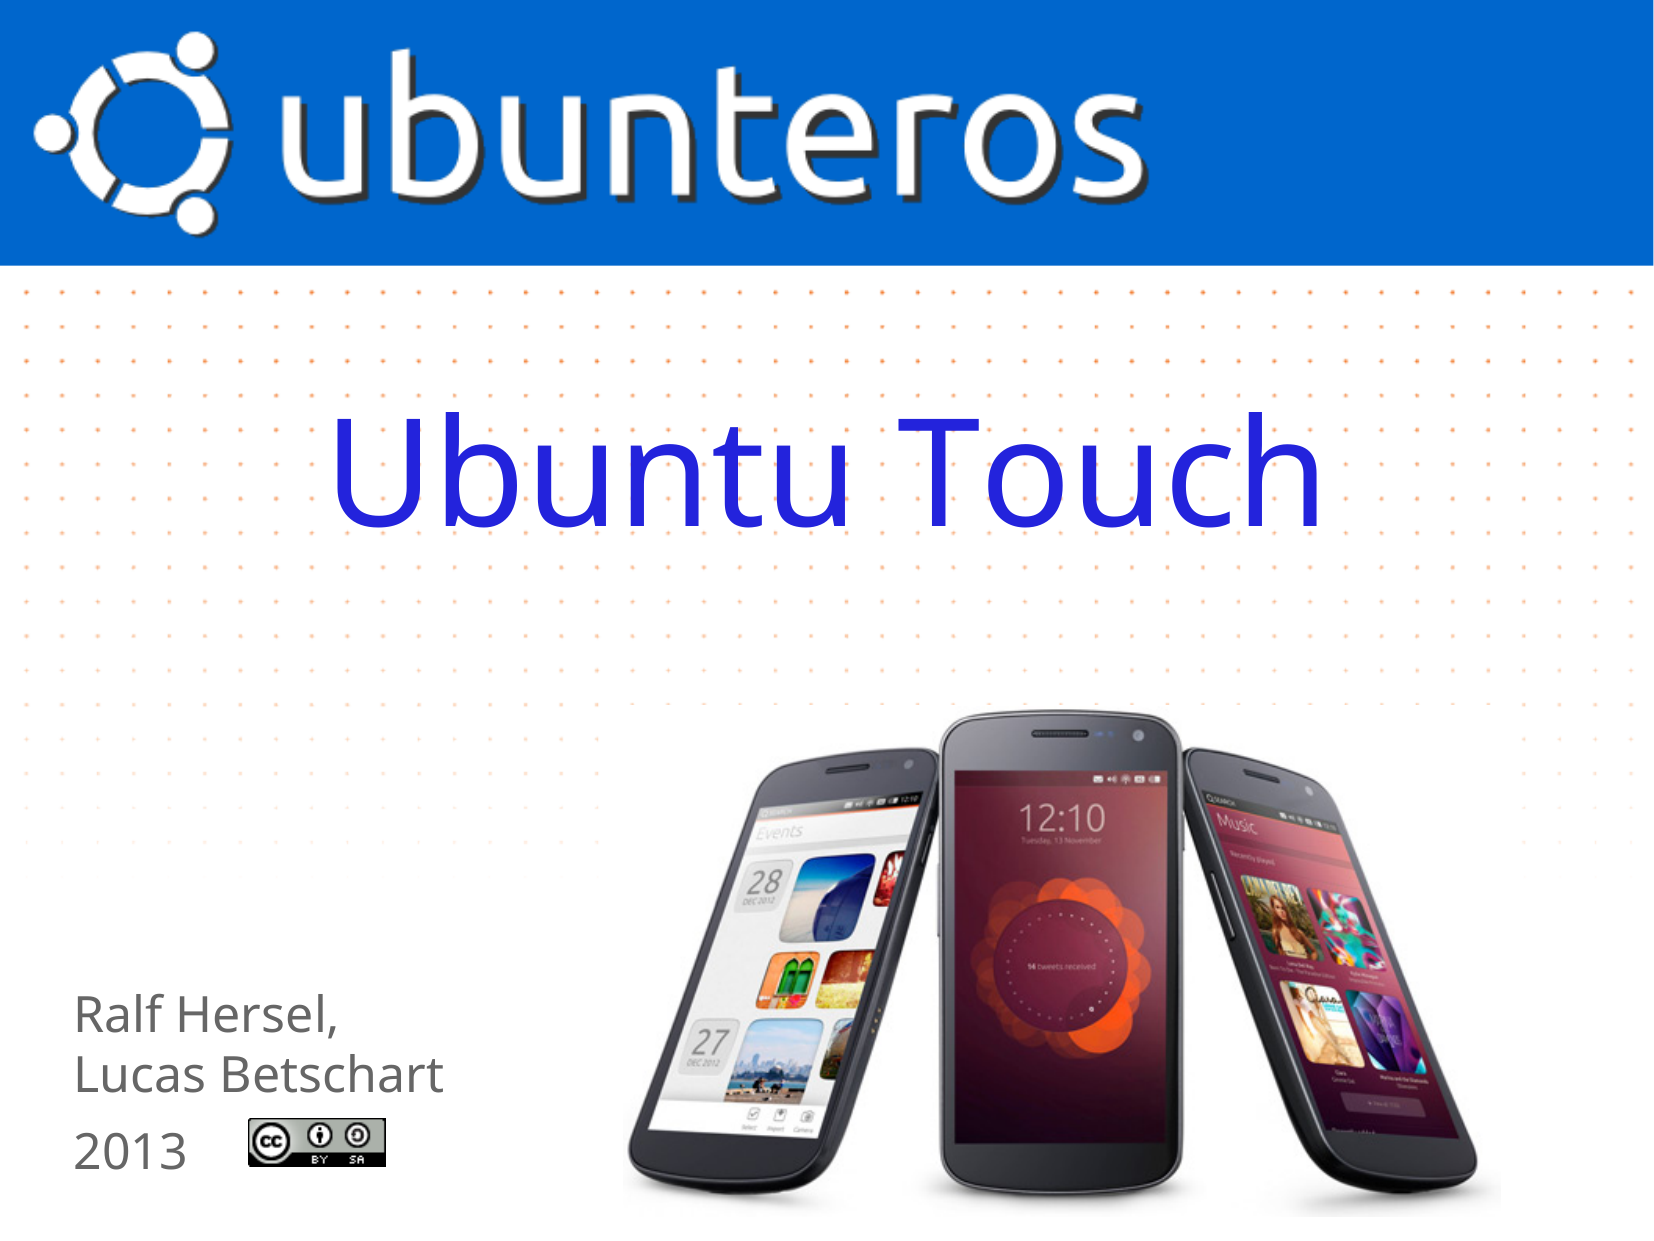

# Ubuntu Touch
Ralf Hersel,
Lucas Betschart
2013